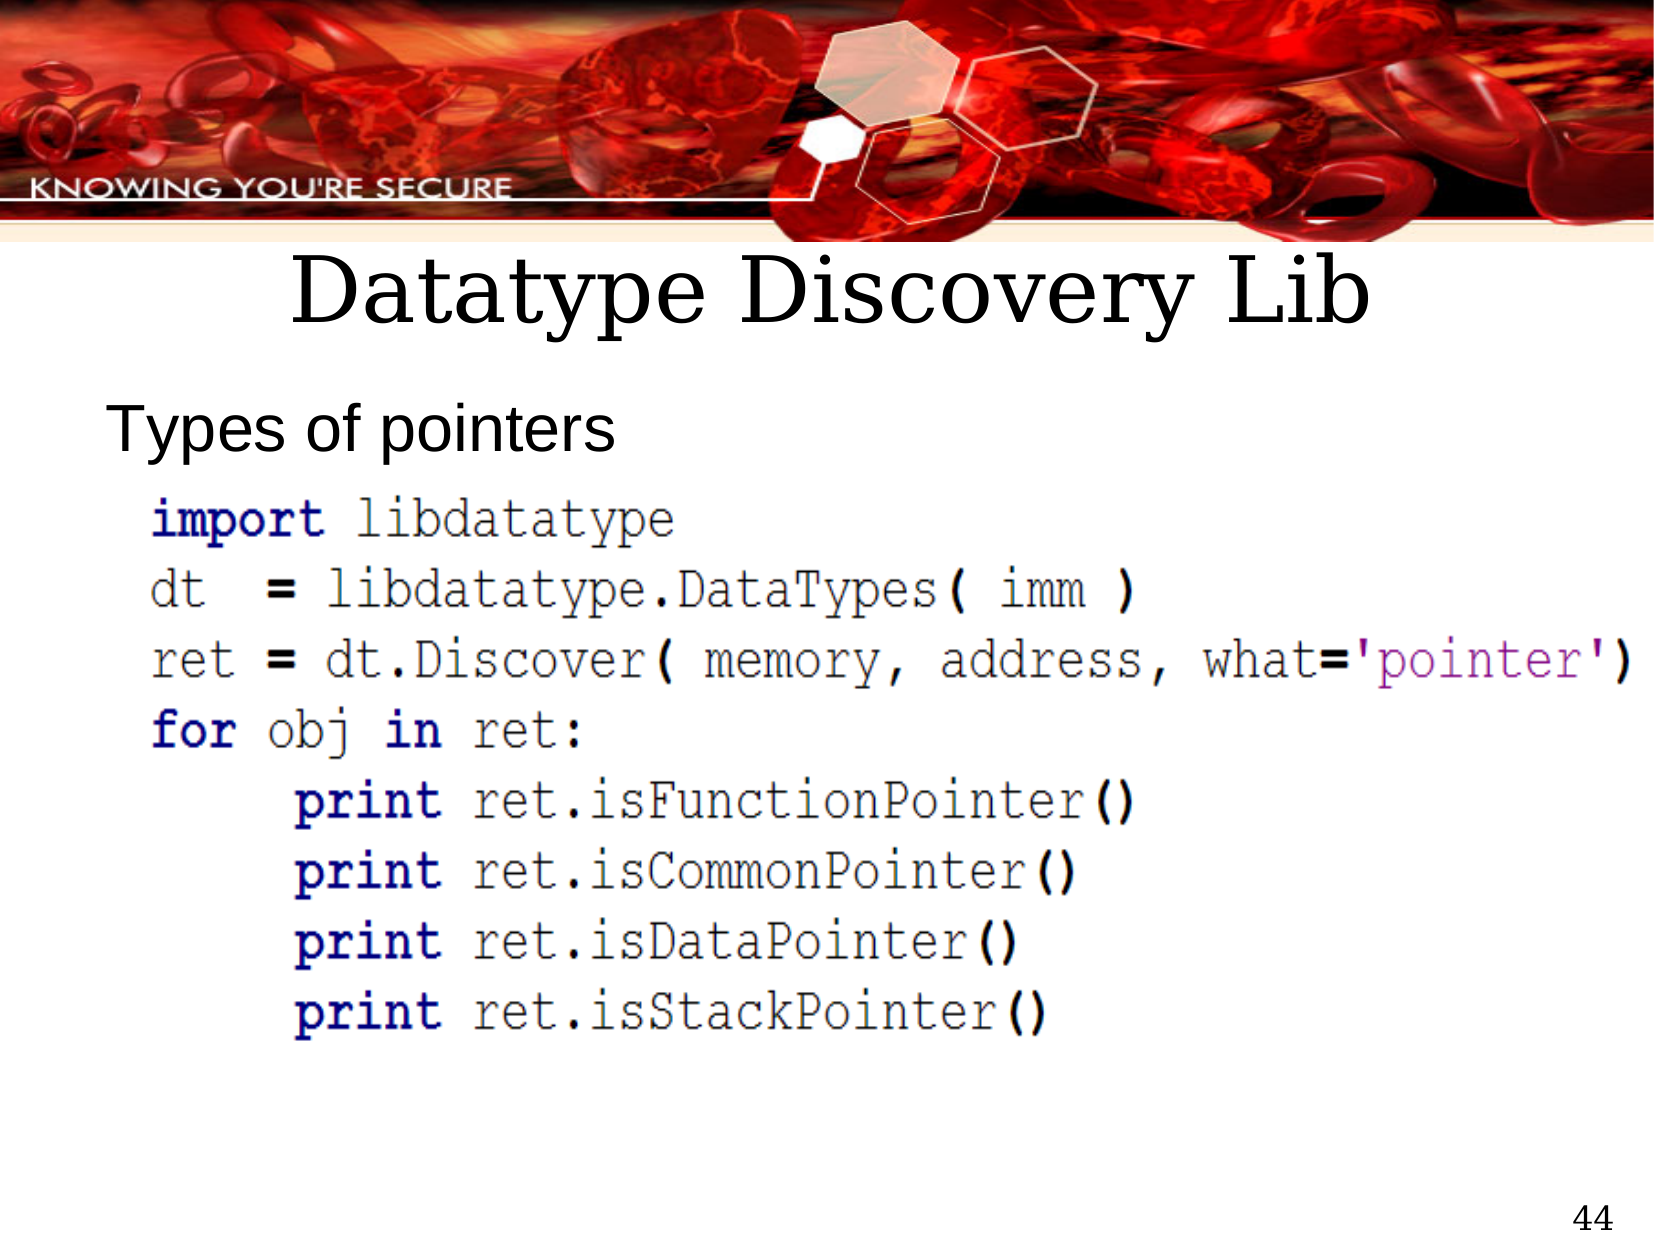

# Datatype Discovery Lib
Types of pointers